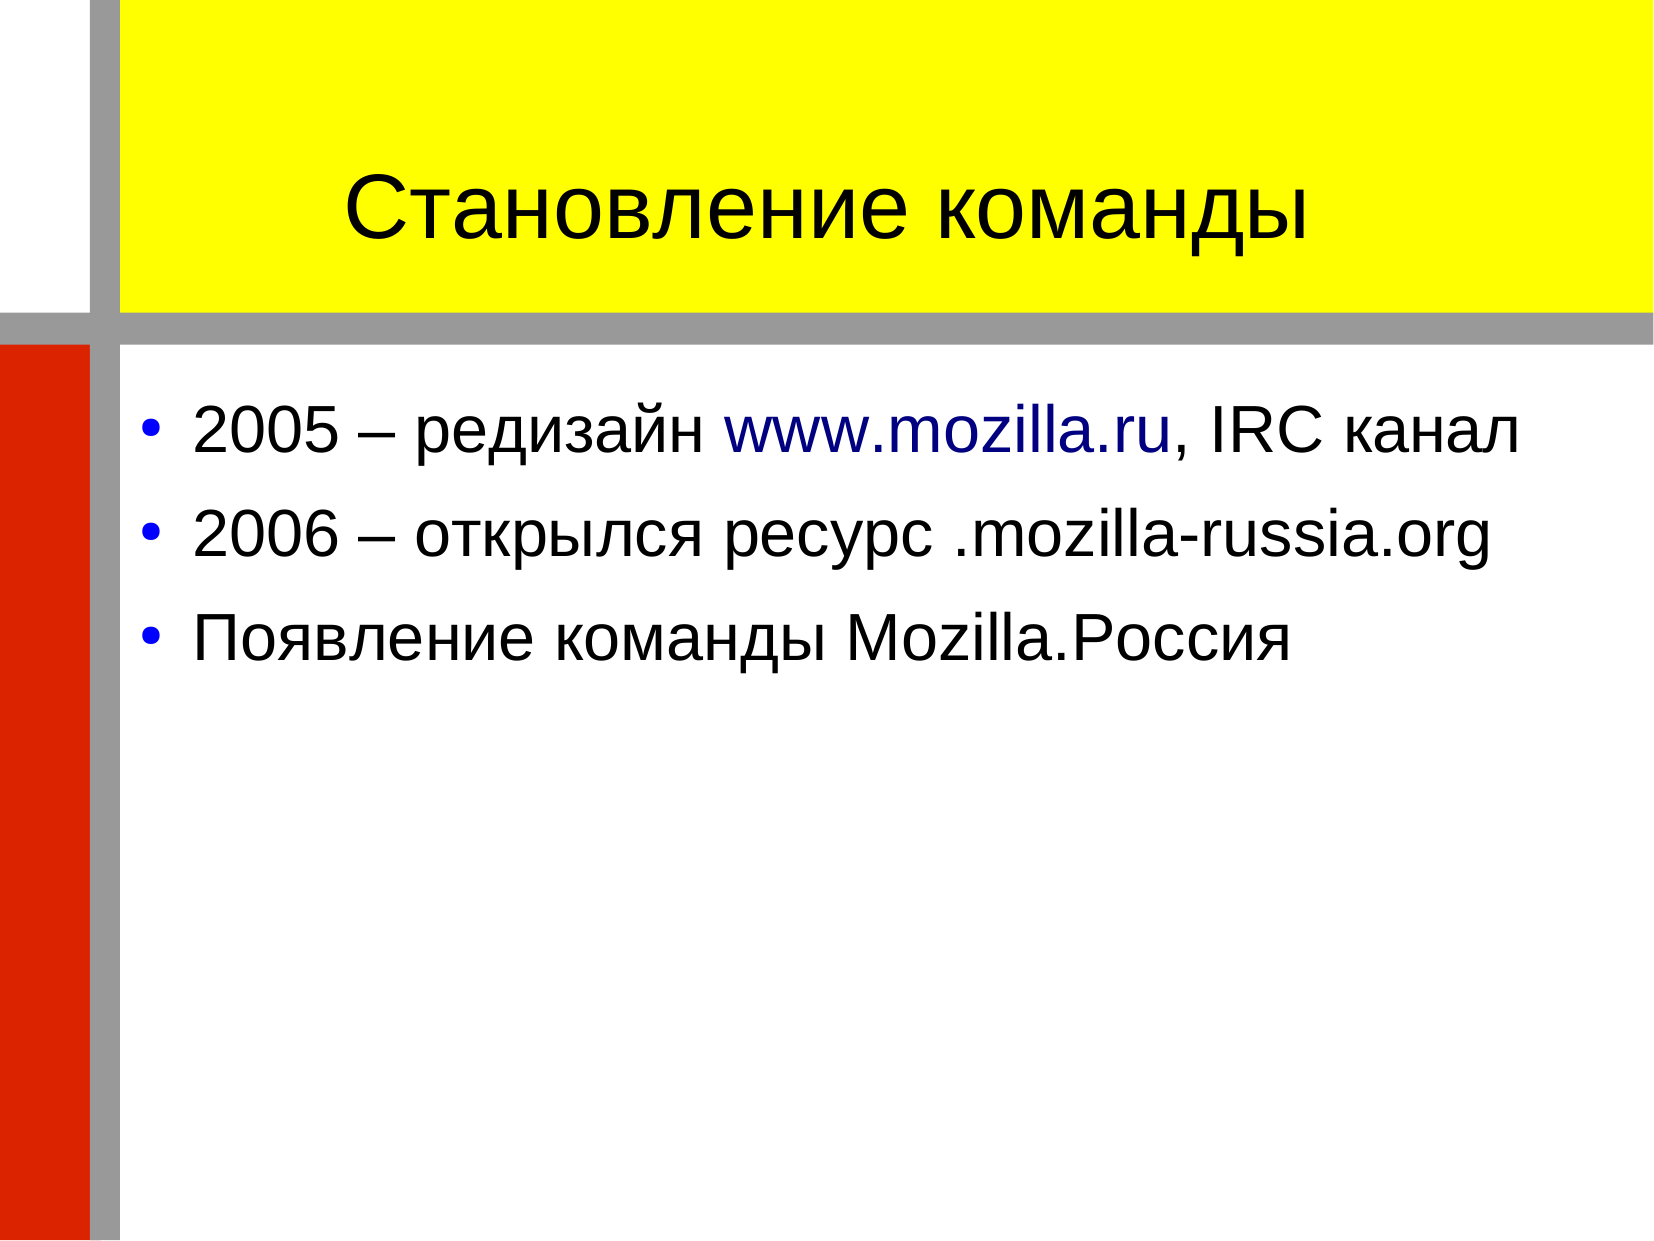

# Становление команды
2005 – редизайн www.mozilla.ru, IRC канал
2006 – открылся ресурс .mozilla-russia.org
Появление команды Mozilla.Россия